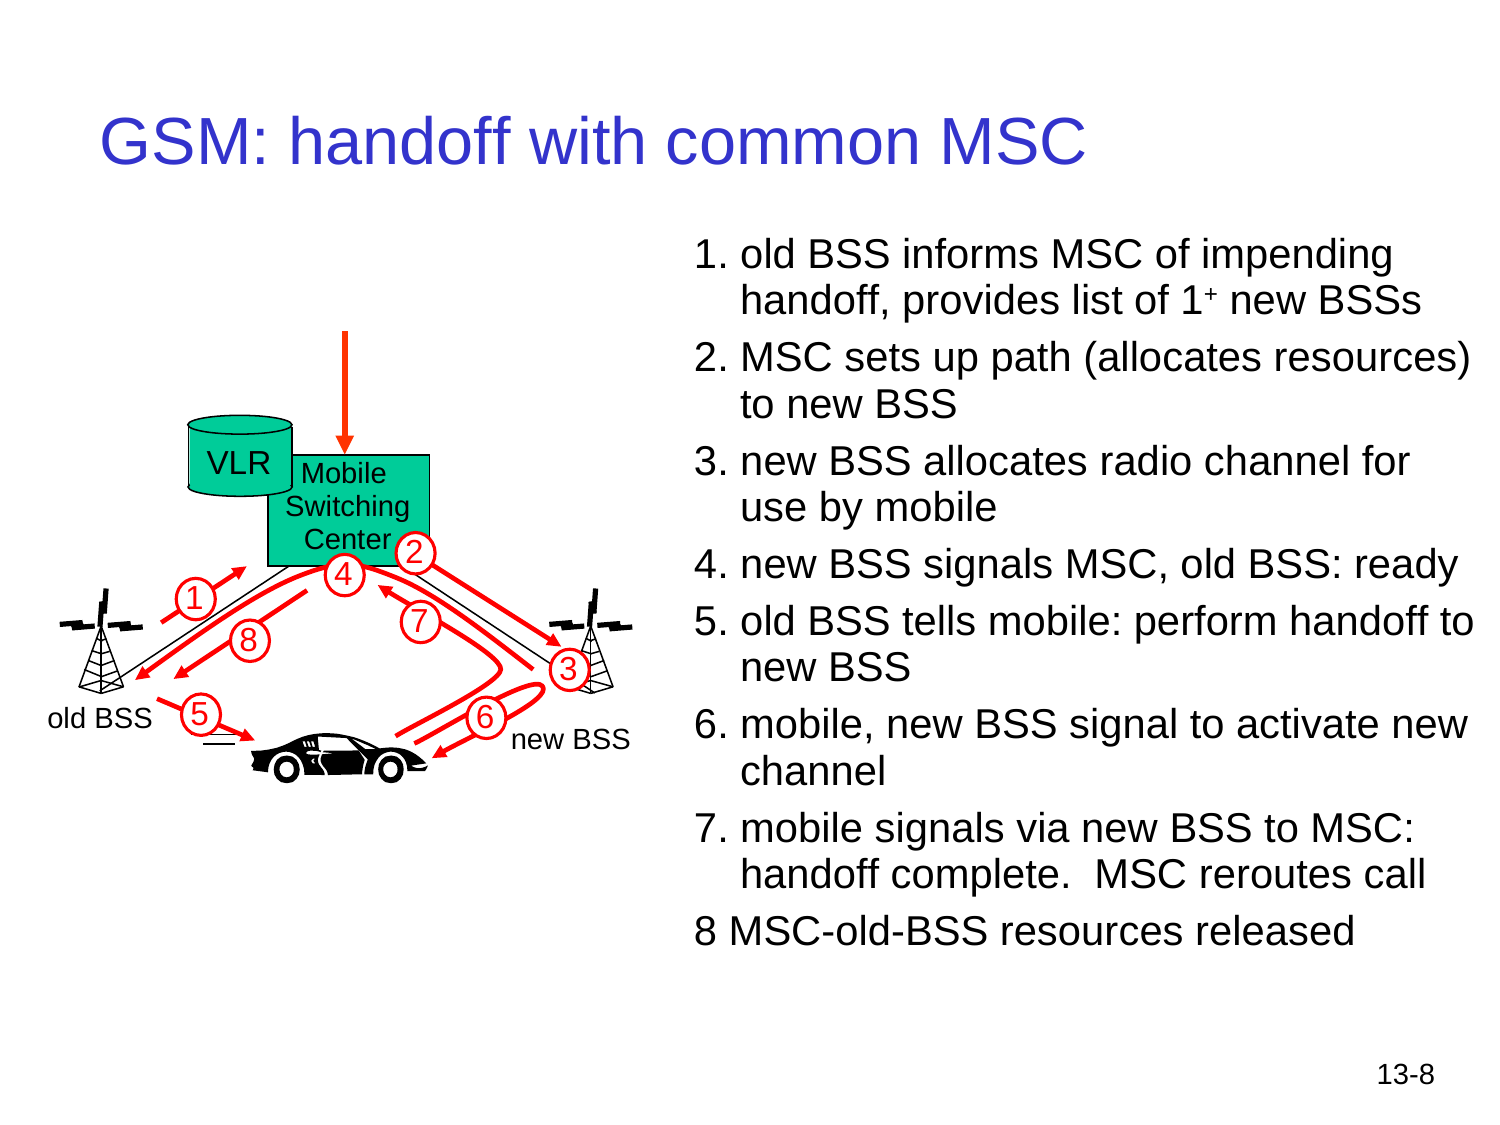

GSM: handoff with common MSC
1. old BSS informs MSC of impending handoff, provides list of 1+ new BSSs
2. MSC sets up path (allocates resources) to new BSS
3. new BSS allocates radio channel for use by mobile
4. new BSS signals MSC, old BSS: ready
5. old BSS tells mobile: perform handoff to new BSS
6. mobile, new BSS signal to activate new channel
7. mobile signals via new BSS to MSC: handoff complete. MSC reroutes call
8 MSC-old-BSS resources released
VLR
Mobile
Switching
Center
2
4
1
7
8
3
5
6
old BSS
new BSS
8